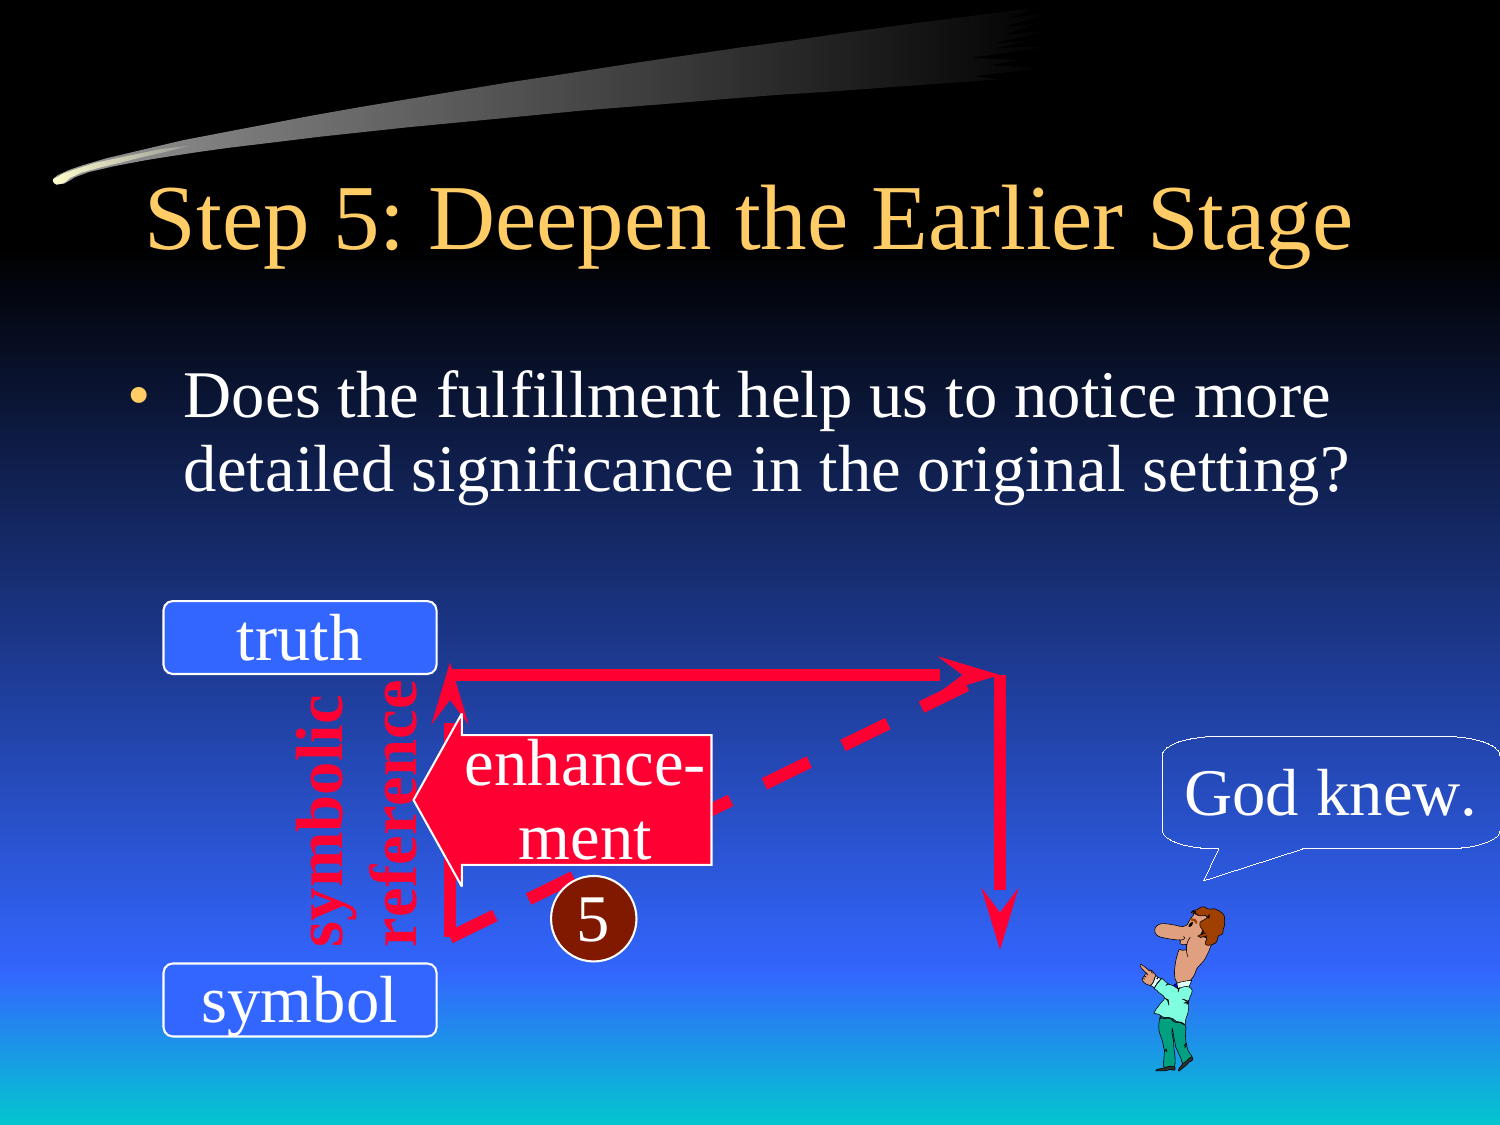

# Step 5: Deepen the Earlier Stage
Does the fulfillment help us to notice more detailed significance in the original setting?
truth
symbolic reference
enhance-
ment
5
God knew.
symbol